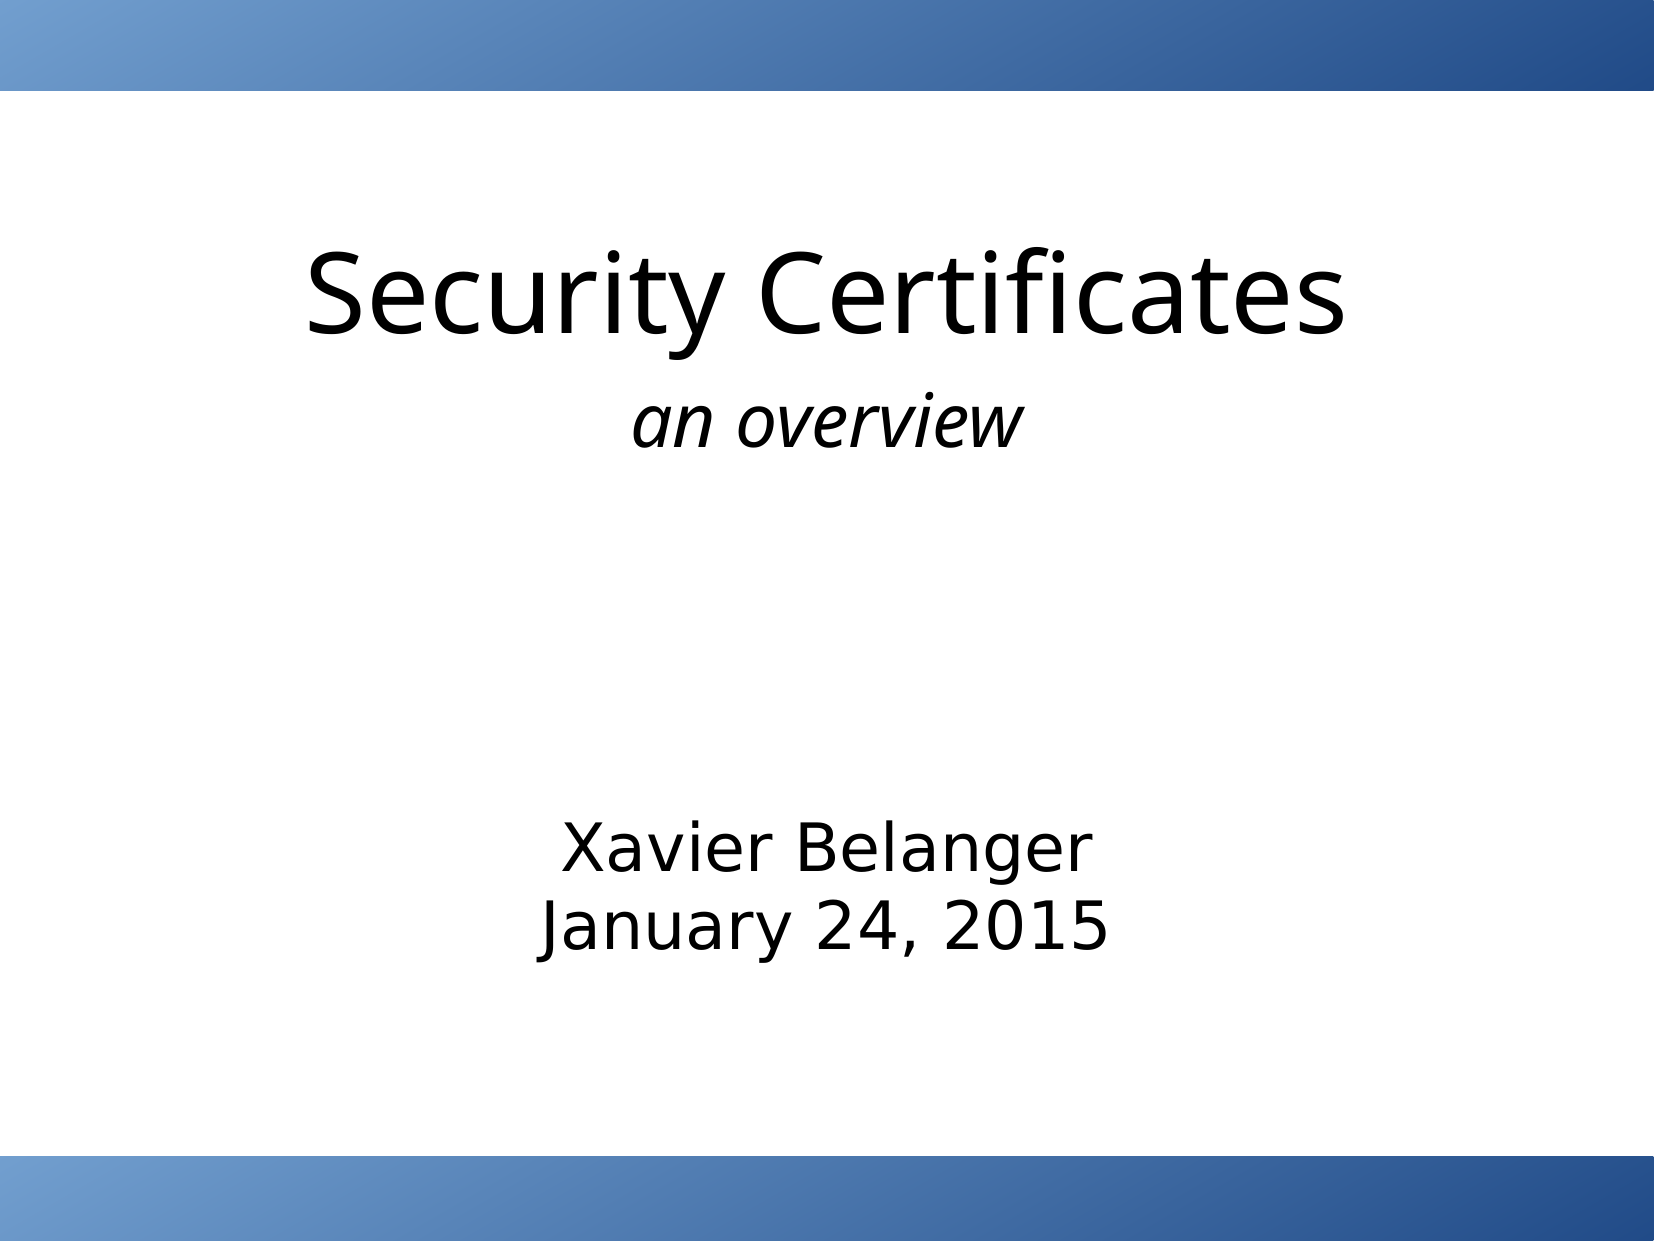

# Security Certificates an overview
Xavier Belanger
January 24, 2015